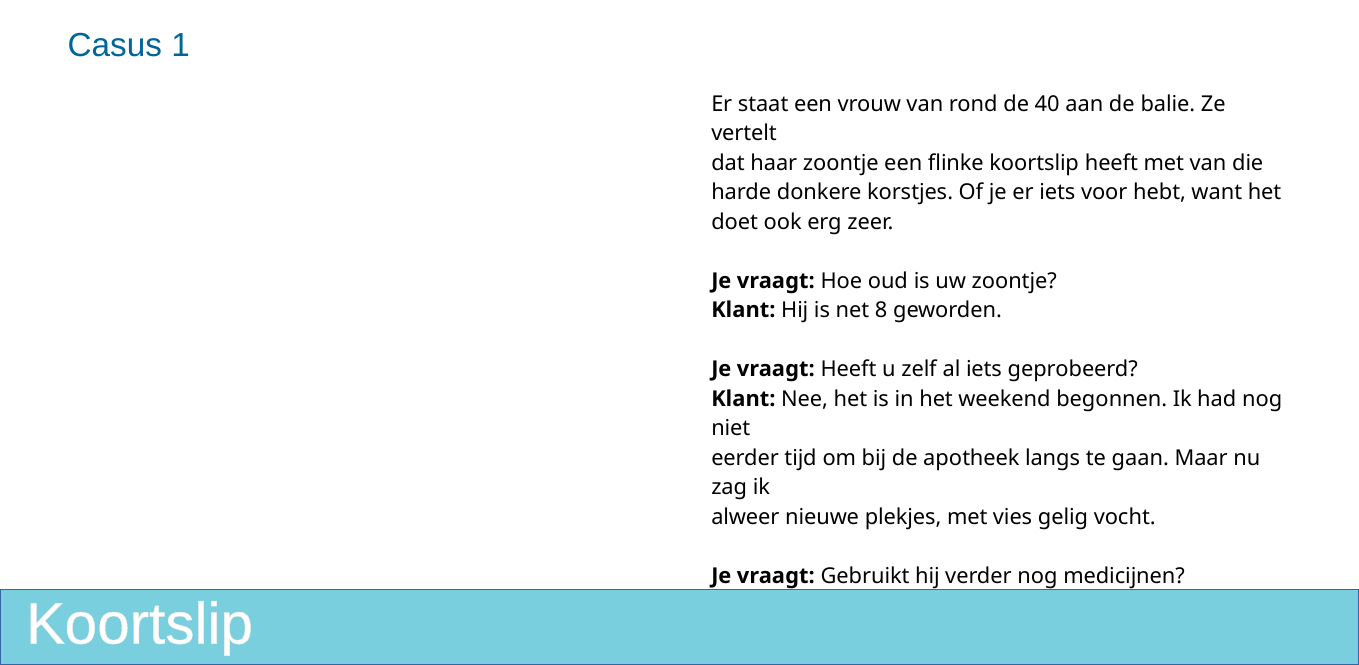

# Casus 1
Er staat een vrouw van rond de 40 aan de balie. Ze vertelt
dat haar zoontje een flinke koortslip heeft met van die
harde donkere korstjes. Of je er iets voor hebt, want het
doet ook erg zeer.
Je vraagt: Hoe oud is uw zoontje?
Klant: Hij is net 8 geworden.
Je vraagt: Heeft u zelf al iets geprobeerd?
Klant: Nee, het is in het weekend begonnen. Ik had nog niet
eerder tijd om bij de apotheek langs te gaan. Maar nu zag ik
alweer nieuwe plekjes, met vies gelig vocht.
Je vraagt: Gebruikt hij verder nog medicijnen?
Klant: Nee, helemaal niets.
Je zegt: Ja, dat klinkt als een flinke koortslip. We hebben er
een gel voor. Die verzacht ook een beetje.
Koortslip
september 2020